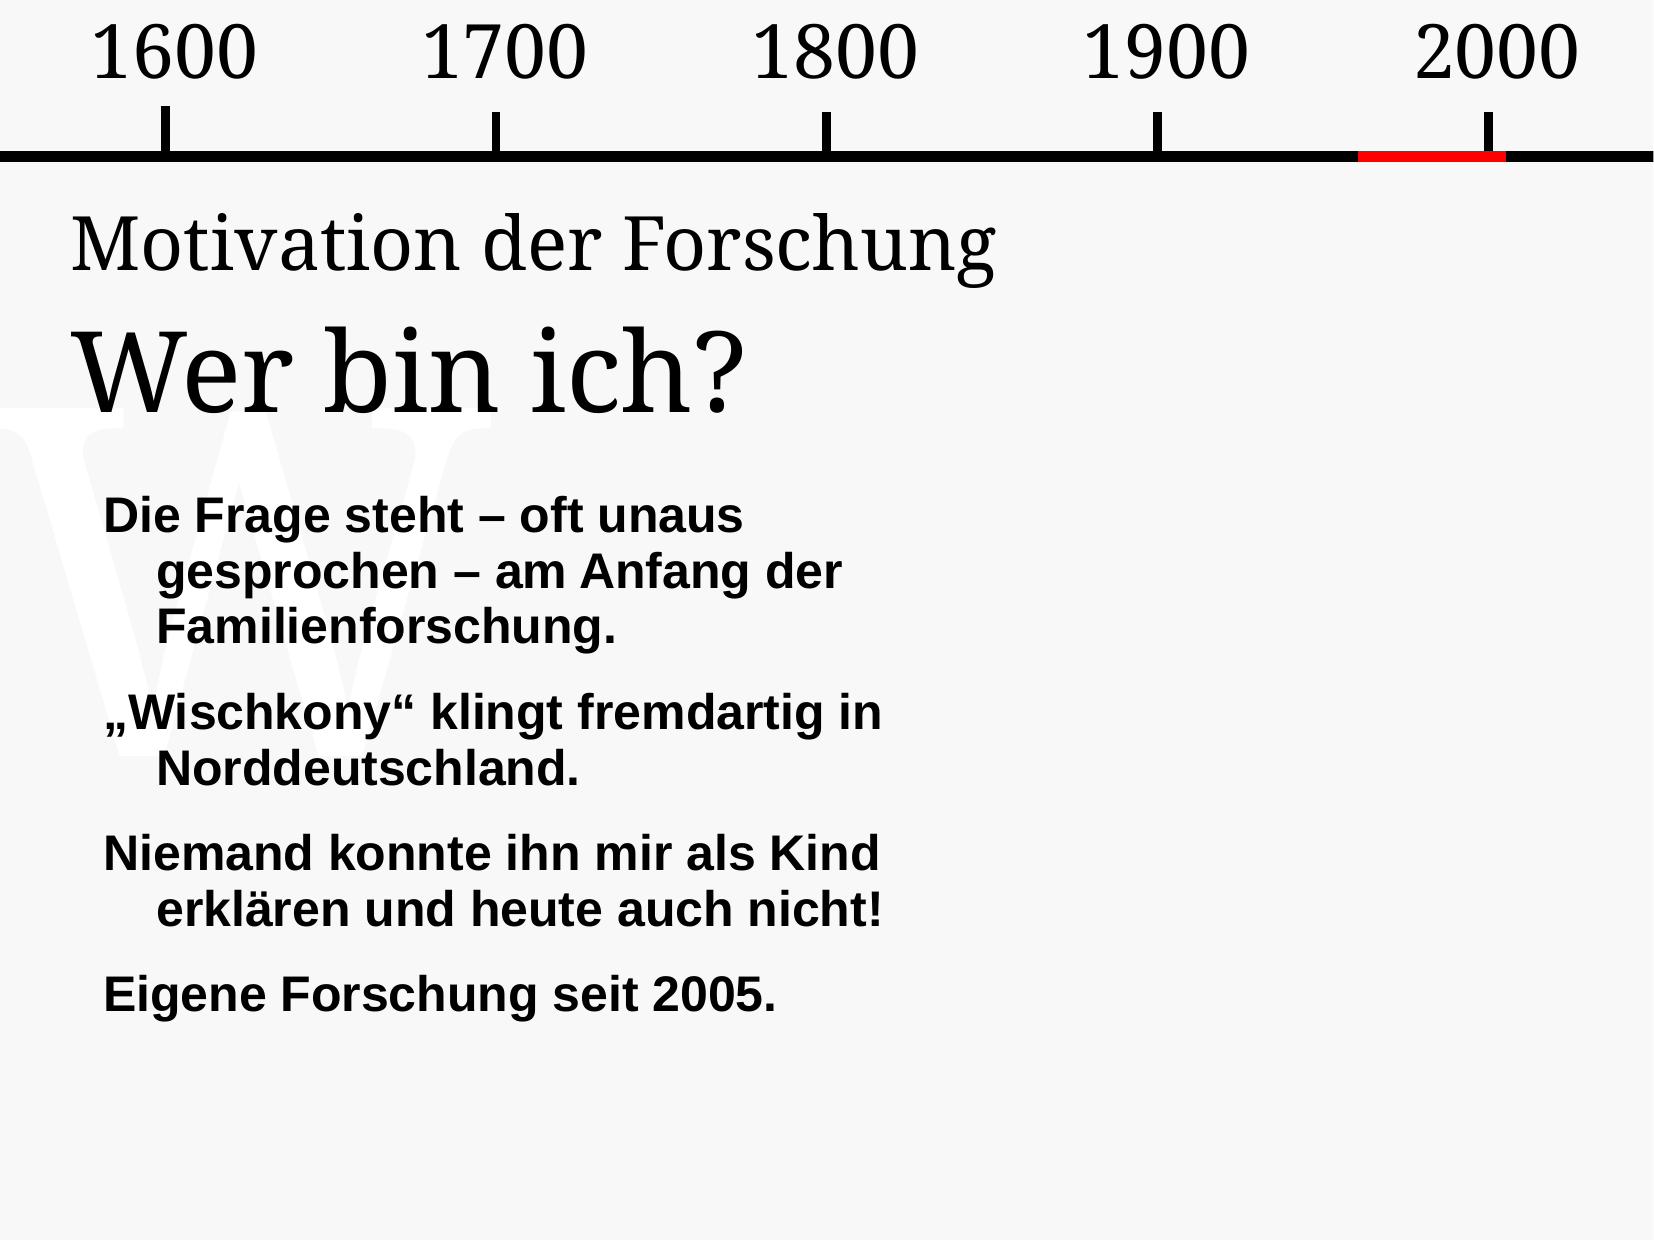

1600
1700
1800
1900
2000
# Motivation der Forschung Wer bin ich?
W
Die Frage steht – oft unaus­gesprochen – am Anfang der Familienforschung.
„Wischkony“ klingt fremdartig in Norddeutschland.
Niemand konnte ihn mir als Kind erklären und heute auch nicht!
Eigene Forschung seit 2005.